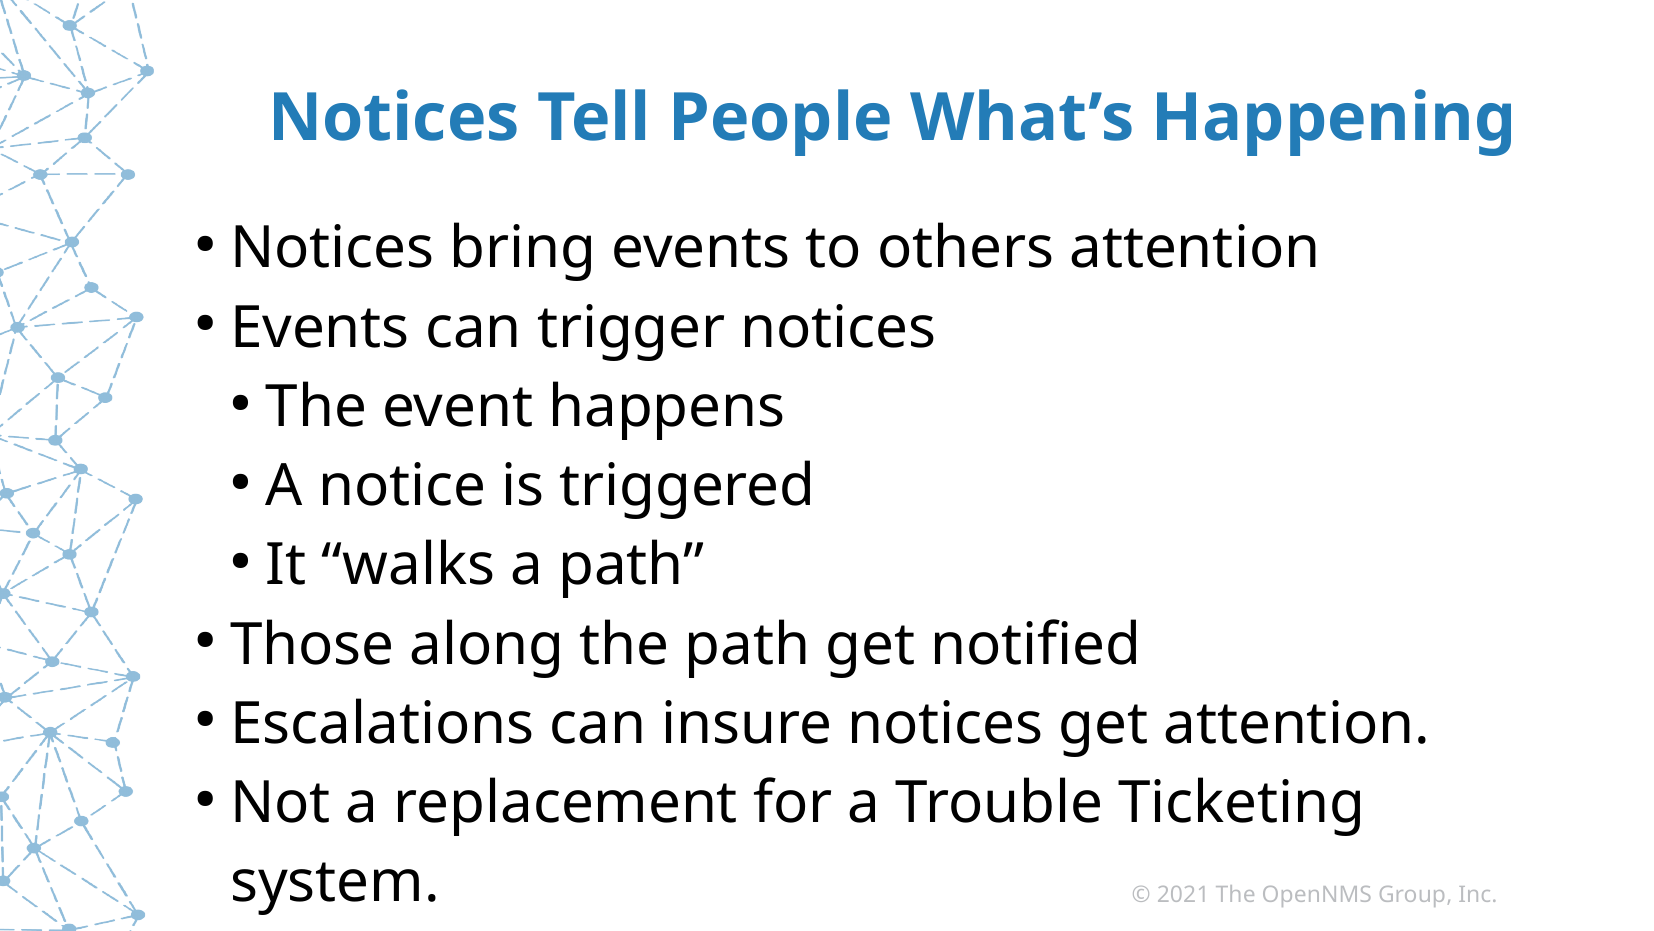

# Notices Tell People What’s Happening
Notices bring events to others attention
Events can trigger notices
The event happens
A notice is triggered
It “walks a path”
Those along the path get notified
Escalations can insure notices get attention.
Not a replacement for a Trouble Ticketing system.